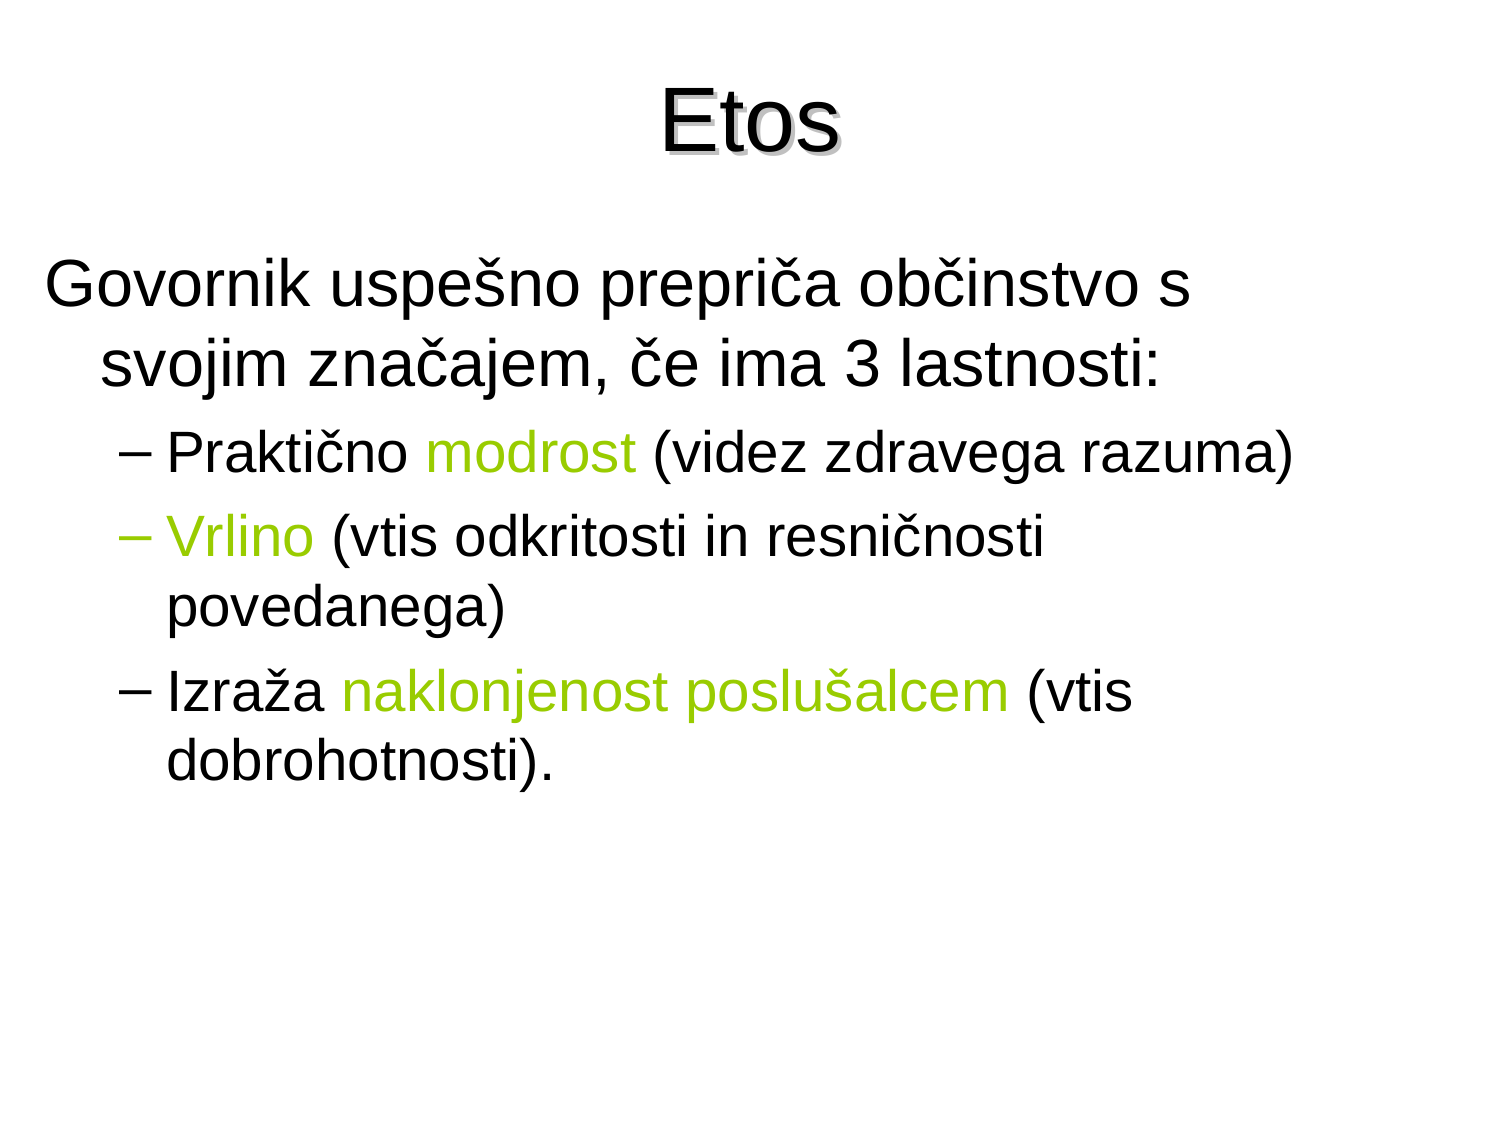

# Etos
Govornik uspešno prepriča občinstvo s svojim značajem, če ima 3 lastnosti:
Praktično modrost (videz zdravega razuma)
Vrlino (vtis odkritosti in resničnosti povedanega)
Izraža naklonjenost poslušalcem (vtis dobrohotnosti).